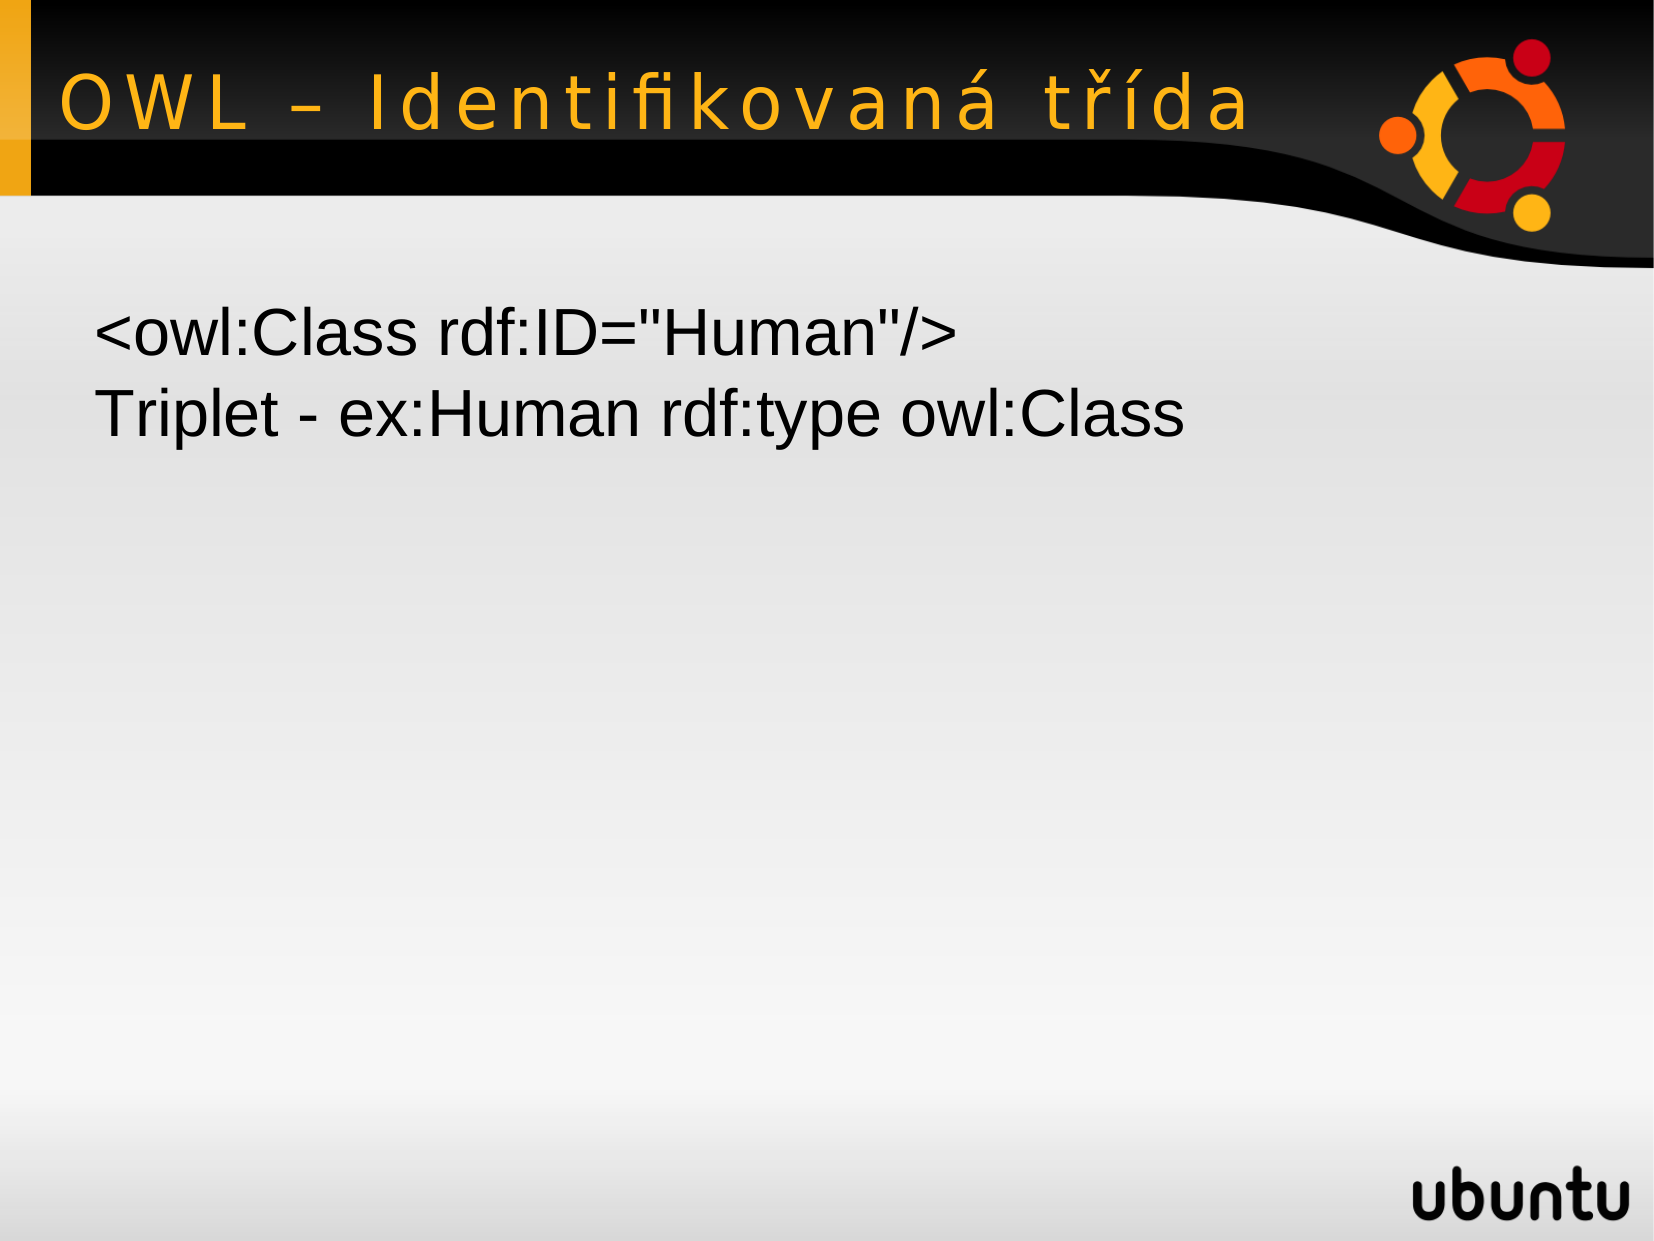

# OWL – Identifikovaná třída
<owl:Class rdf:ID="Human"/>
Triplet - ex:Human rdf:type owl:Class